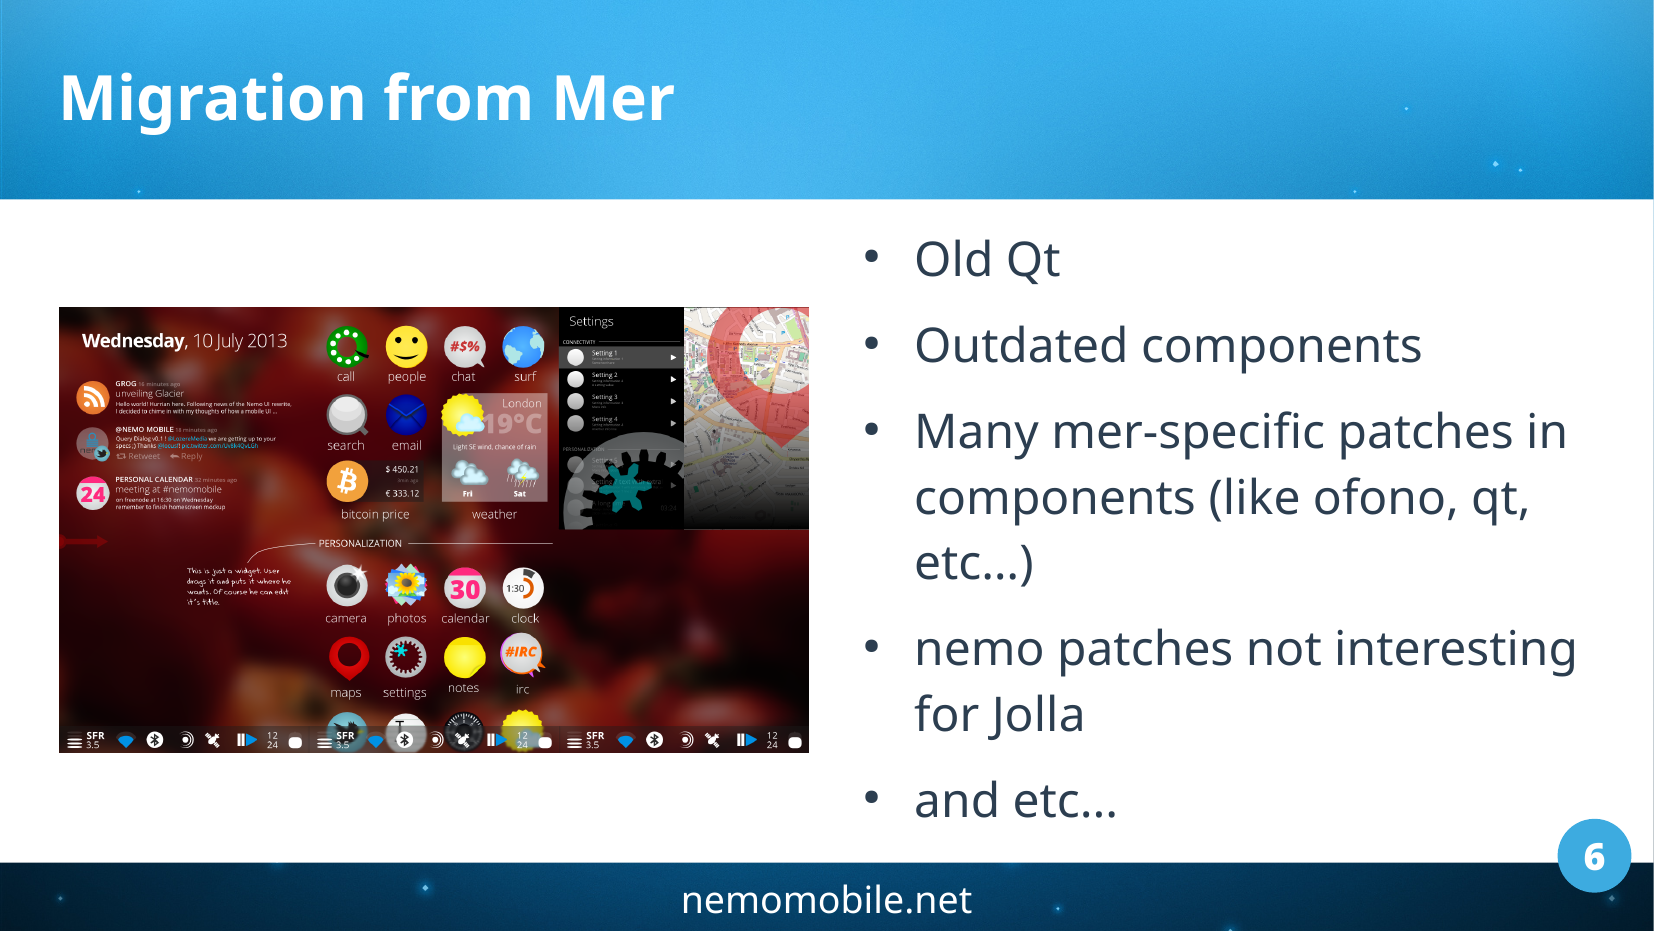

# Migration from Mer
Old Qt
Outdated components
Many mer-specific patches in components (like ofono, qt, etc…)
nemo patches not interesting for Jolla
and etc...
nemomobile.net